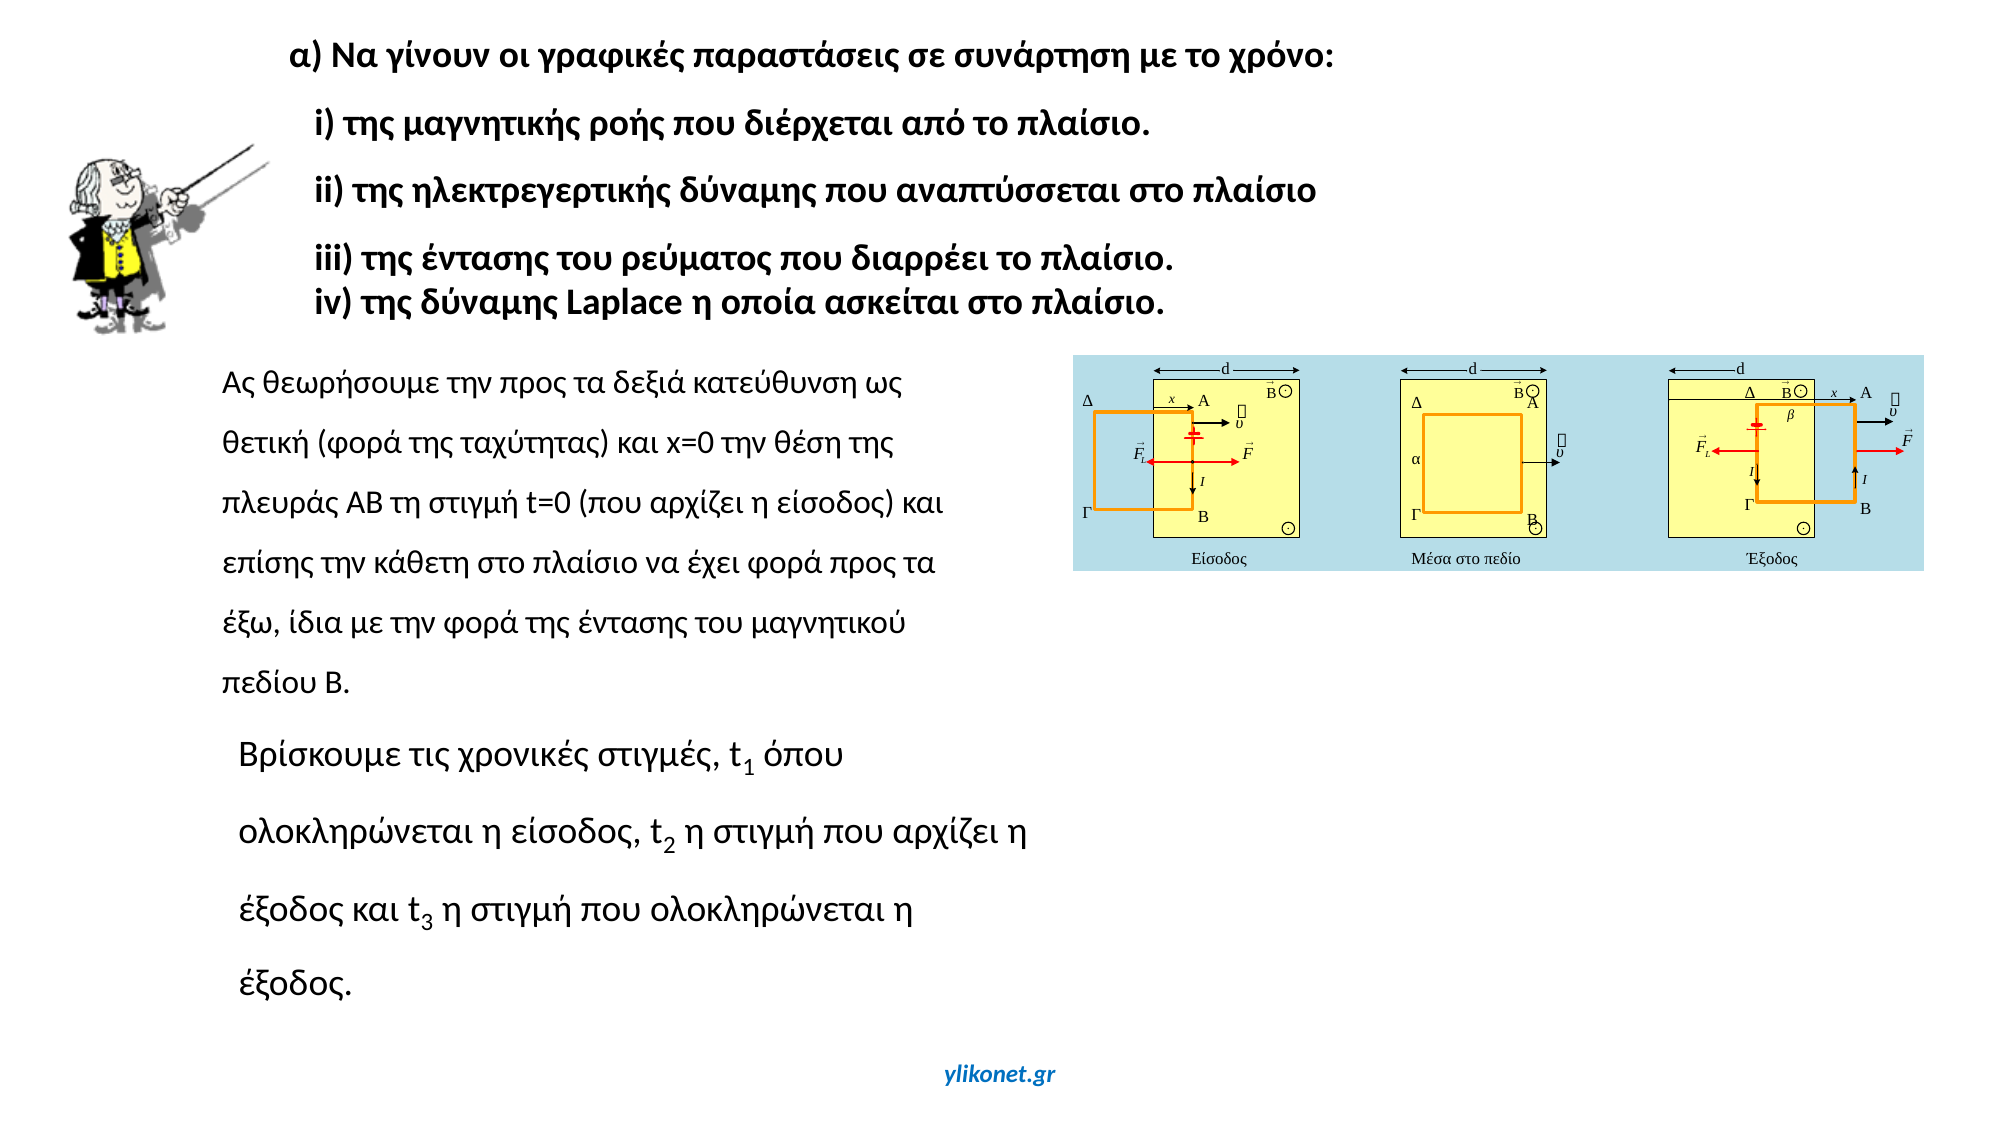

α) Να γίνουν οι γραφικές παραστάσεις σε συνάρτηση με το χρόνο:
 i) της μαγνητικής ροής που διέρχεται από το πλαίσιο.
 ii) της ηλεκτρεγερτικής δύναμης που αναπτύσσεται στο πλαίσιο
 iii) της έντασης του ρεύματος που διαρρέει το πλαίσιο.
 iv) της δύναμης Laplace η οποία ασκείται στο πλαίσιο.
Ας θεωρήσουμε την προς τα δεξιά κατεύθυνση ως θετική (φορά της ταχύτητας) και x=0 την θέση της πλευράς ΑΒ τη στιγμή t=0 (που αρχίζει η είσοδος) και επίσης την κάθετη στο πλαίσιο να έχει φορά προς τα έξω, ίδια με την φορά της έντασης του μαγνητικού πεδίου Β.
Βρίσκουμε τις χρονικές στιγμές, t1 όπου ολοκληρώνεται η είσοδος, t2 η στιγμή που αρχίζει η έξοδος και t3 η στιγμή που ολοκληρώνεται η έξοδος.
ylikonet.gr